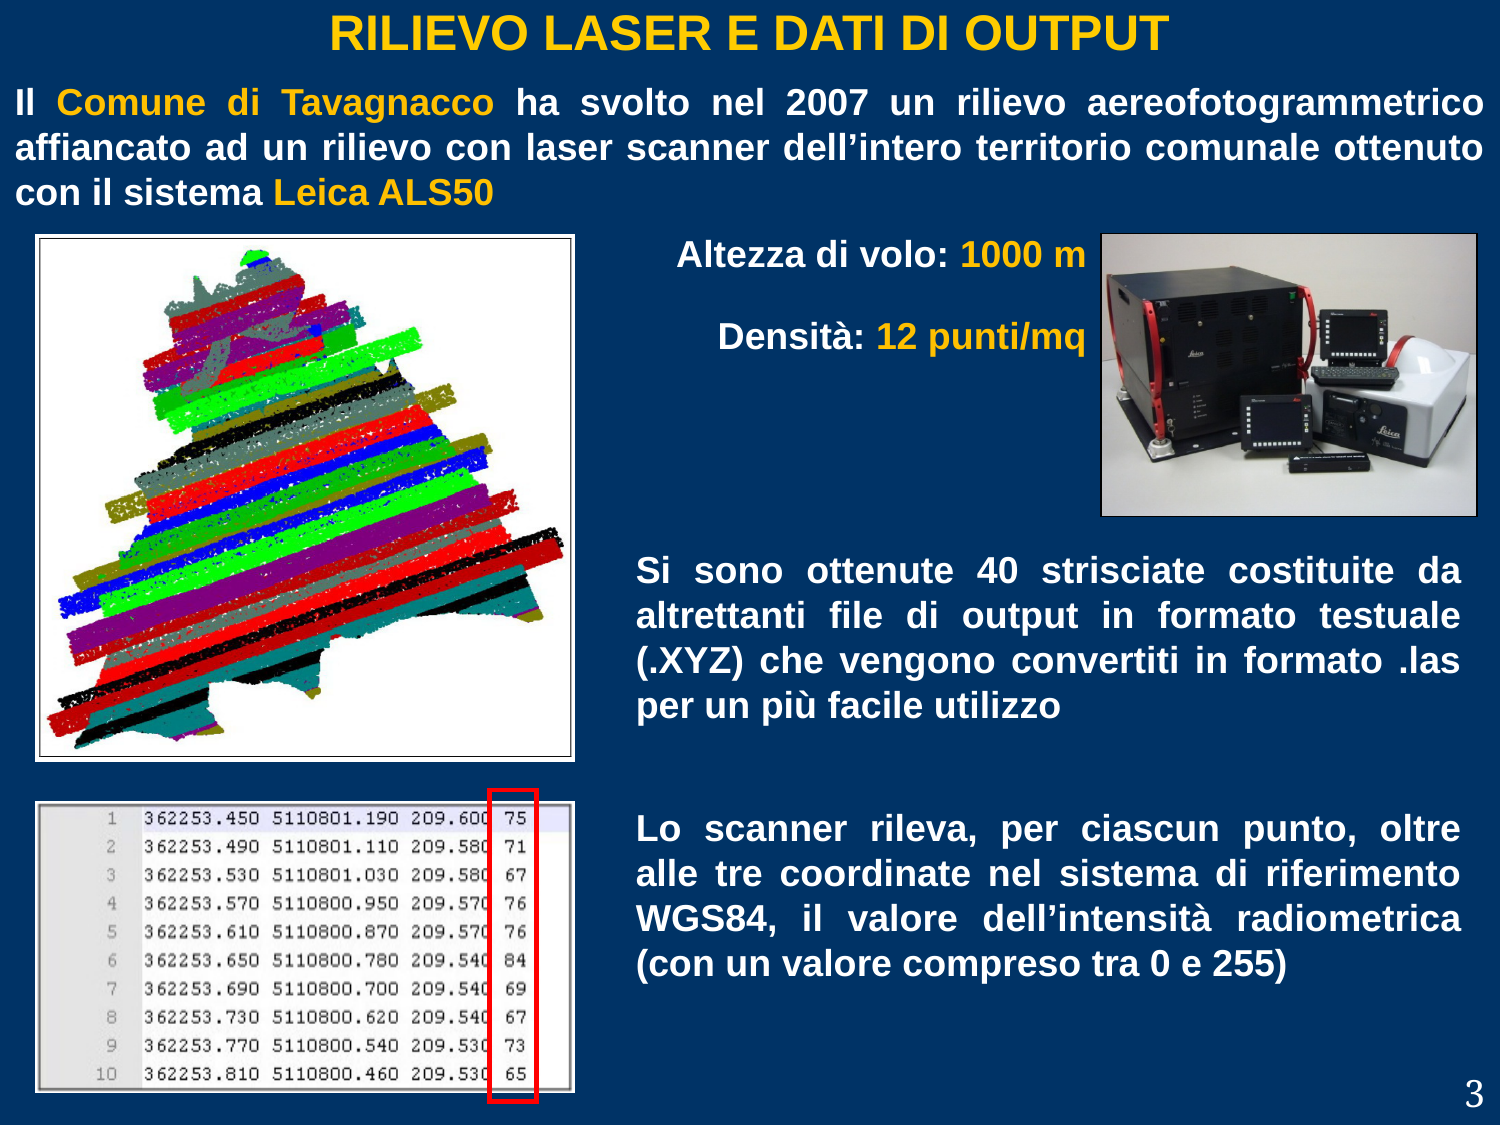

RILIEVO LASER E DATI DI OUTPUT
Il Comune di Tavagnacco ha svolto nel 2007 un rilievo aereofotogrammetrico affiancato ad un rilievo con laser scanner dell’intero territorio comunale ottenuto con il sistema Leica ALS50
Altezza di volo: 1000 m
Densità: 12 punti/mq
Si sono ottenute 40 strisciate costituite da altrettanti file di output in formato testuale (.XYZ) che vengono convertiti in formato .las per un più facile utilizzo
Lo scanner rileva, per ciascun punto, oltre alle tre coordinate nel sistema di riferimento WGS84, il valore dell’intensità radiometrica (con un valore compreso tra 0 e 255)